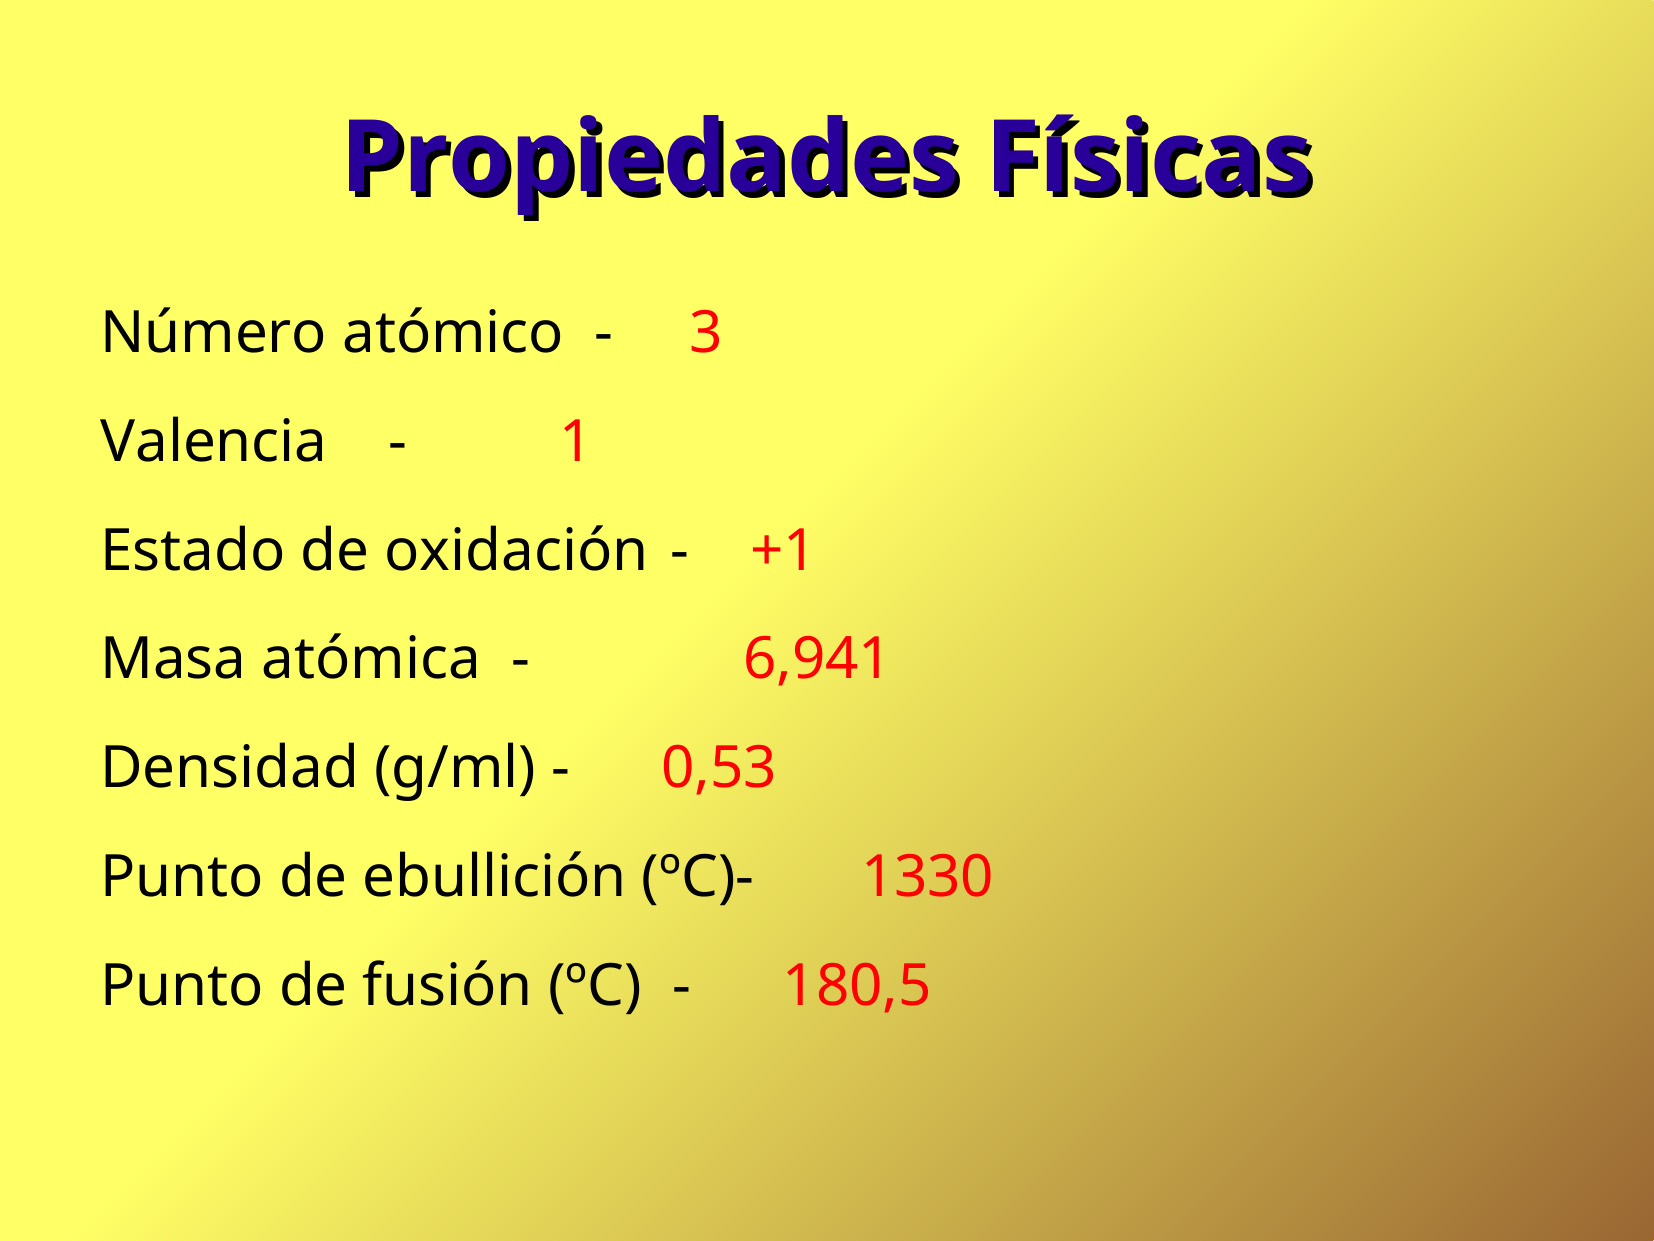

# Propiedades Físicas
Número atómico - 3
Valencia - 1
Estado de oxidación 	- +1
Masa atómica - 6,941
Densidad (g/ml) - 0,53
Punto de ebullición (ºC)- 1330
Punto de fusión (ºC) - 180,5